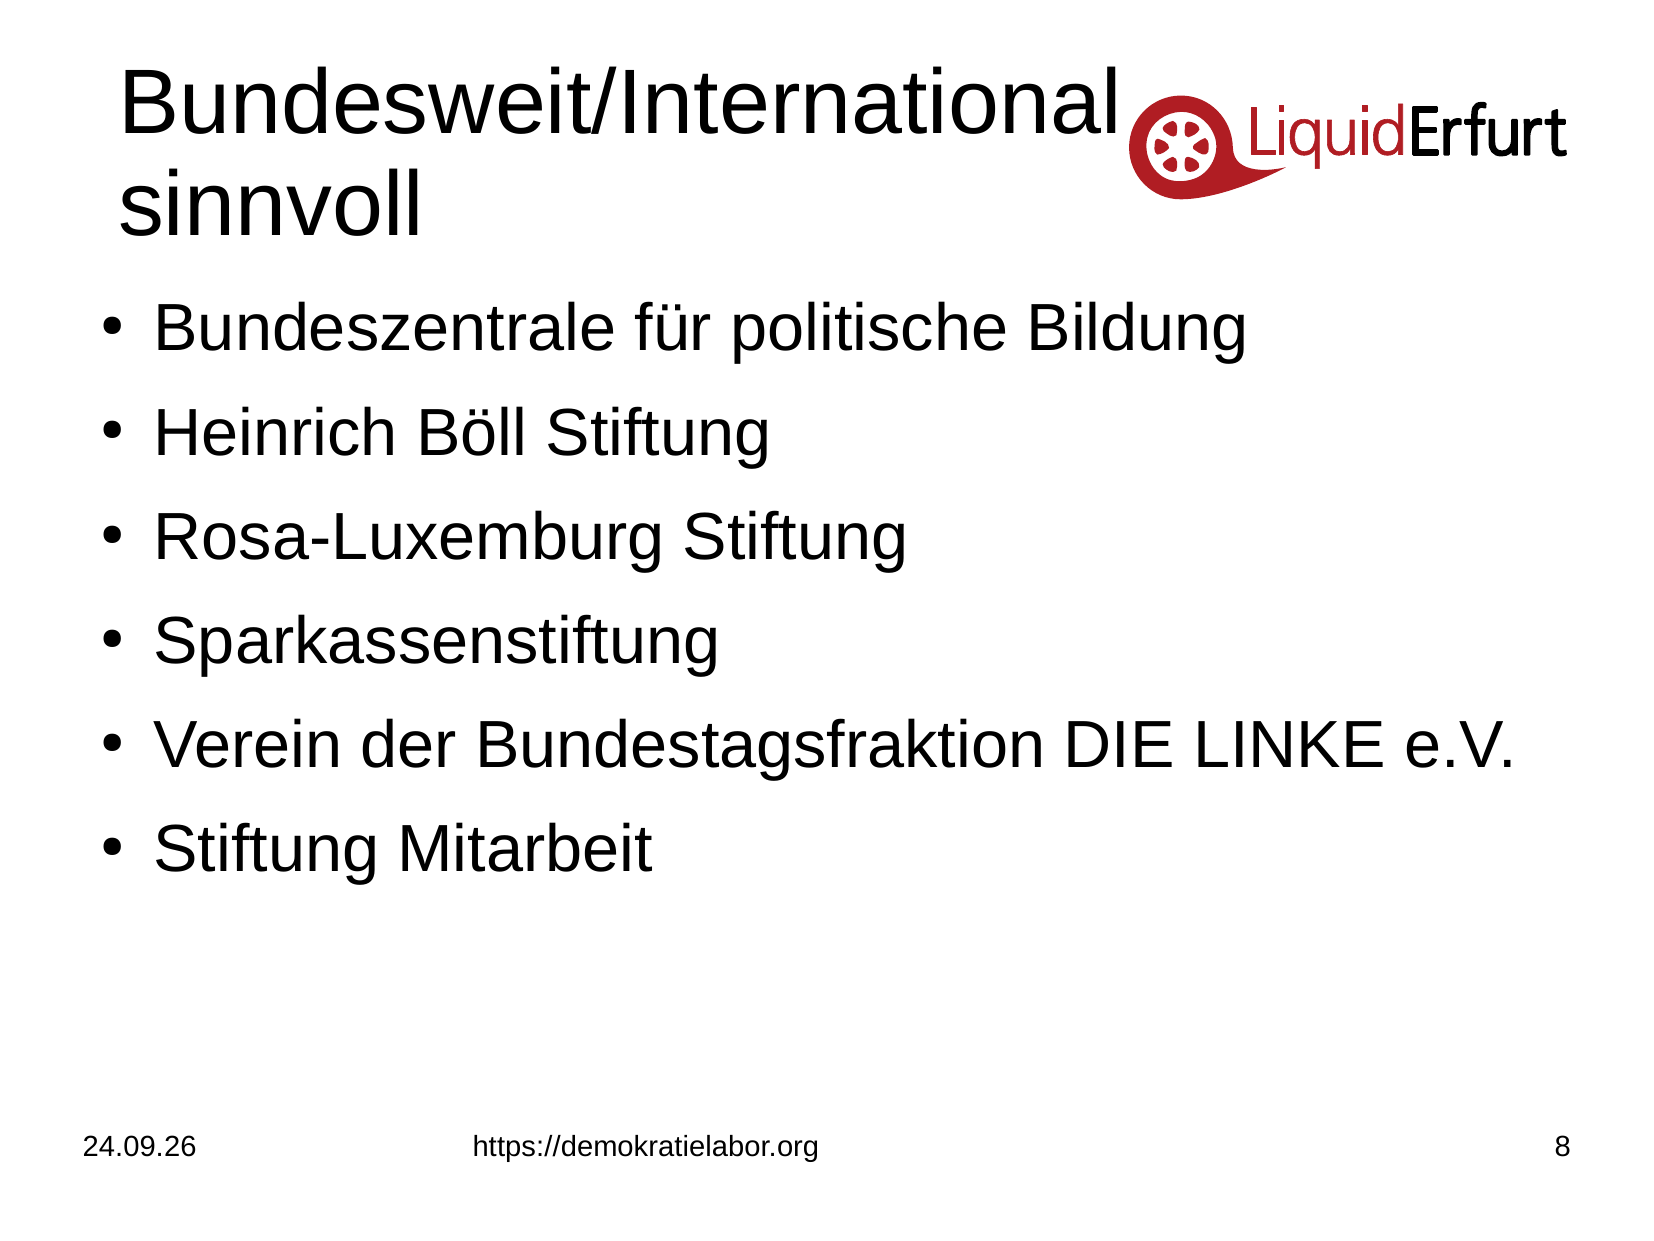

# Bundesweit/International sinnvoll
Bundeszentrale für politische Bildung
Heinrich Böll Stiftung
Rosa-Luxemburg Stiftung
Sparkassenstiftung
Verein der Bundestagsfraktion DIE LINKE e.V.
Stiftung Mitarbeit
https://demokratielabor.org
8